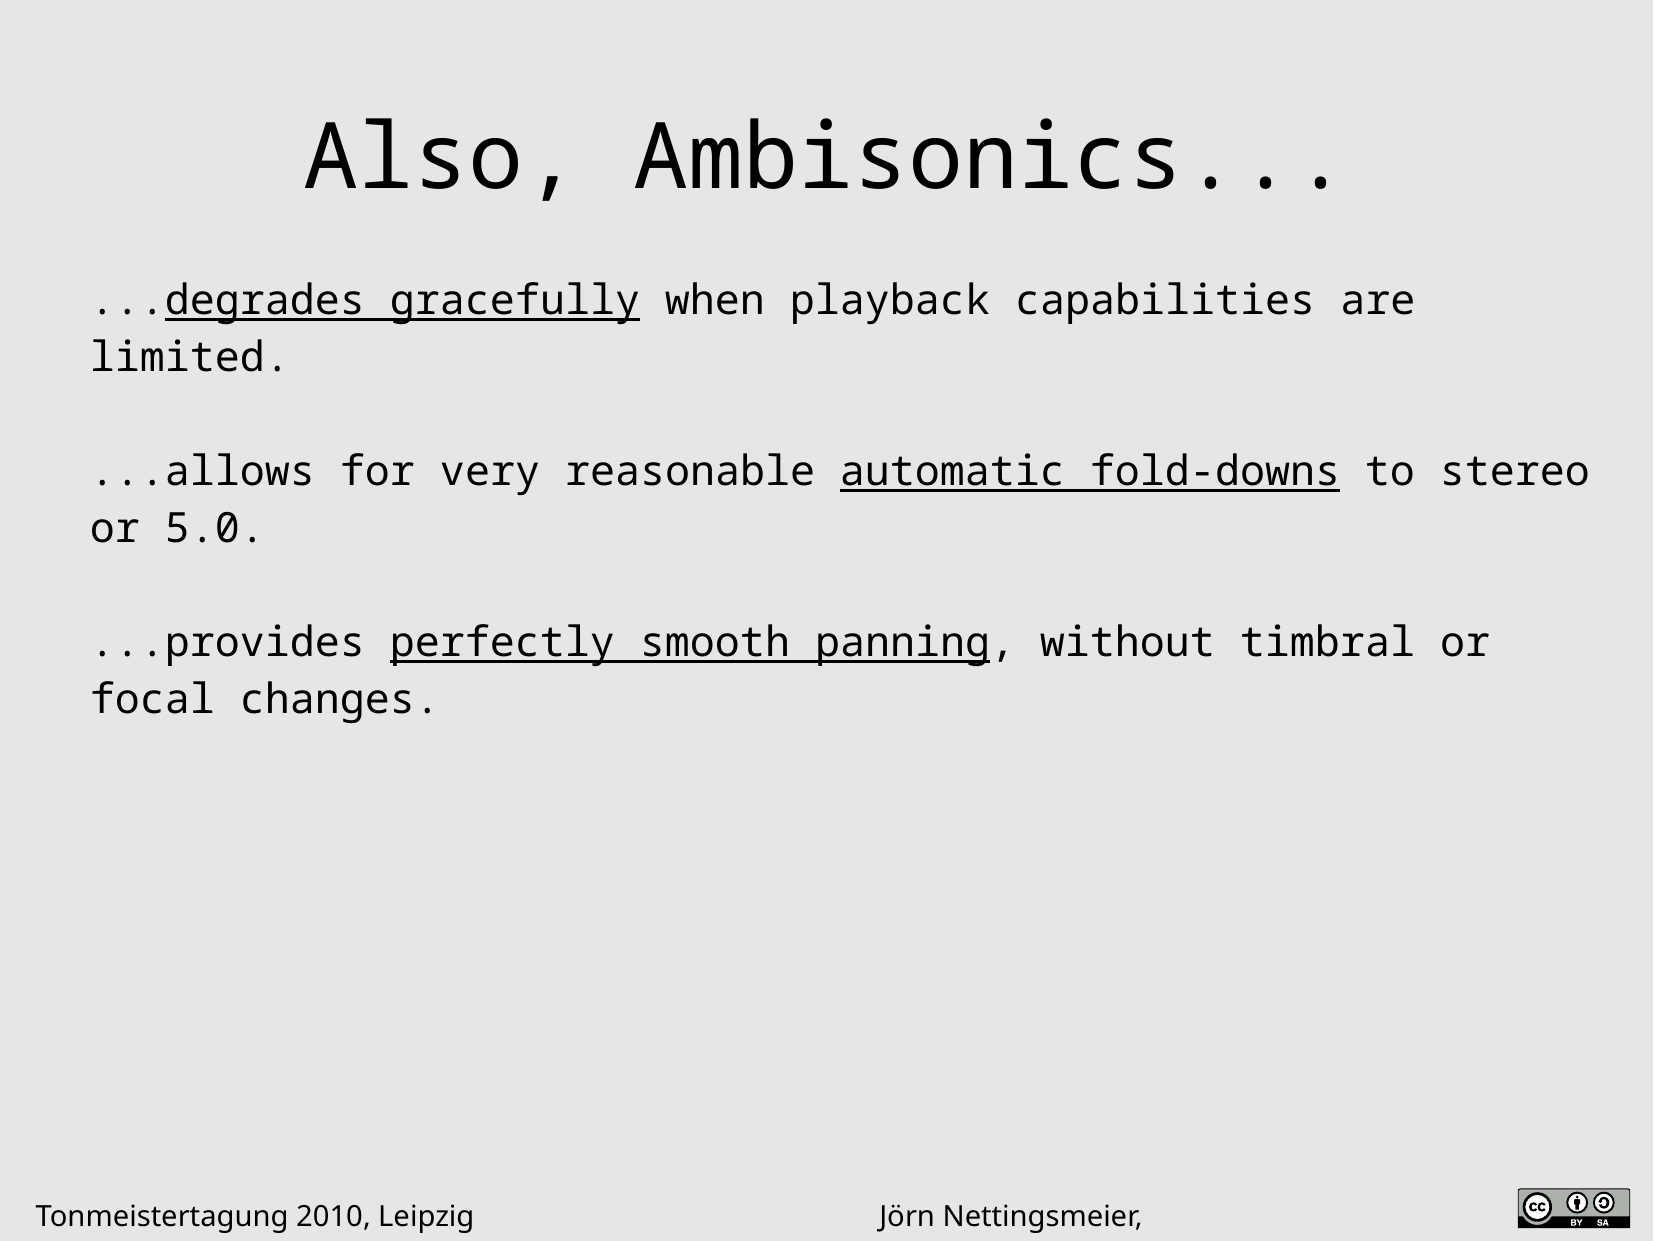

# Also, Ambisonics...
...degrades gracefully when playback capabilities are limited.
...allows for very reasonable automatic fold-downs to stereo or 5.0.
...provides perfectly smooth panning, without timbral or focal changes.